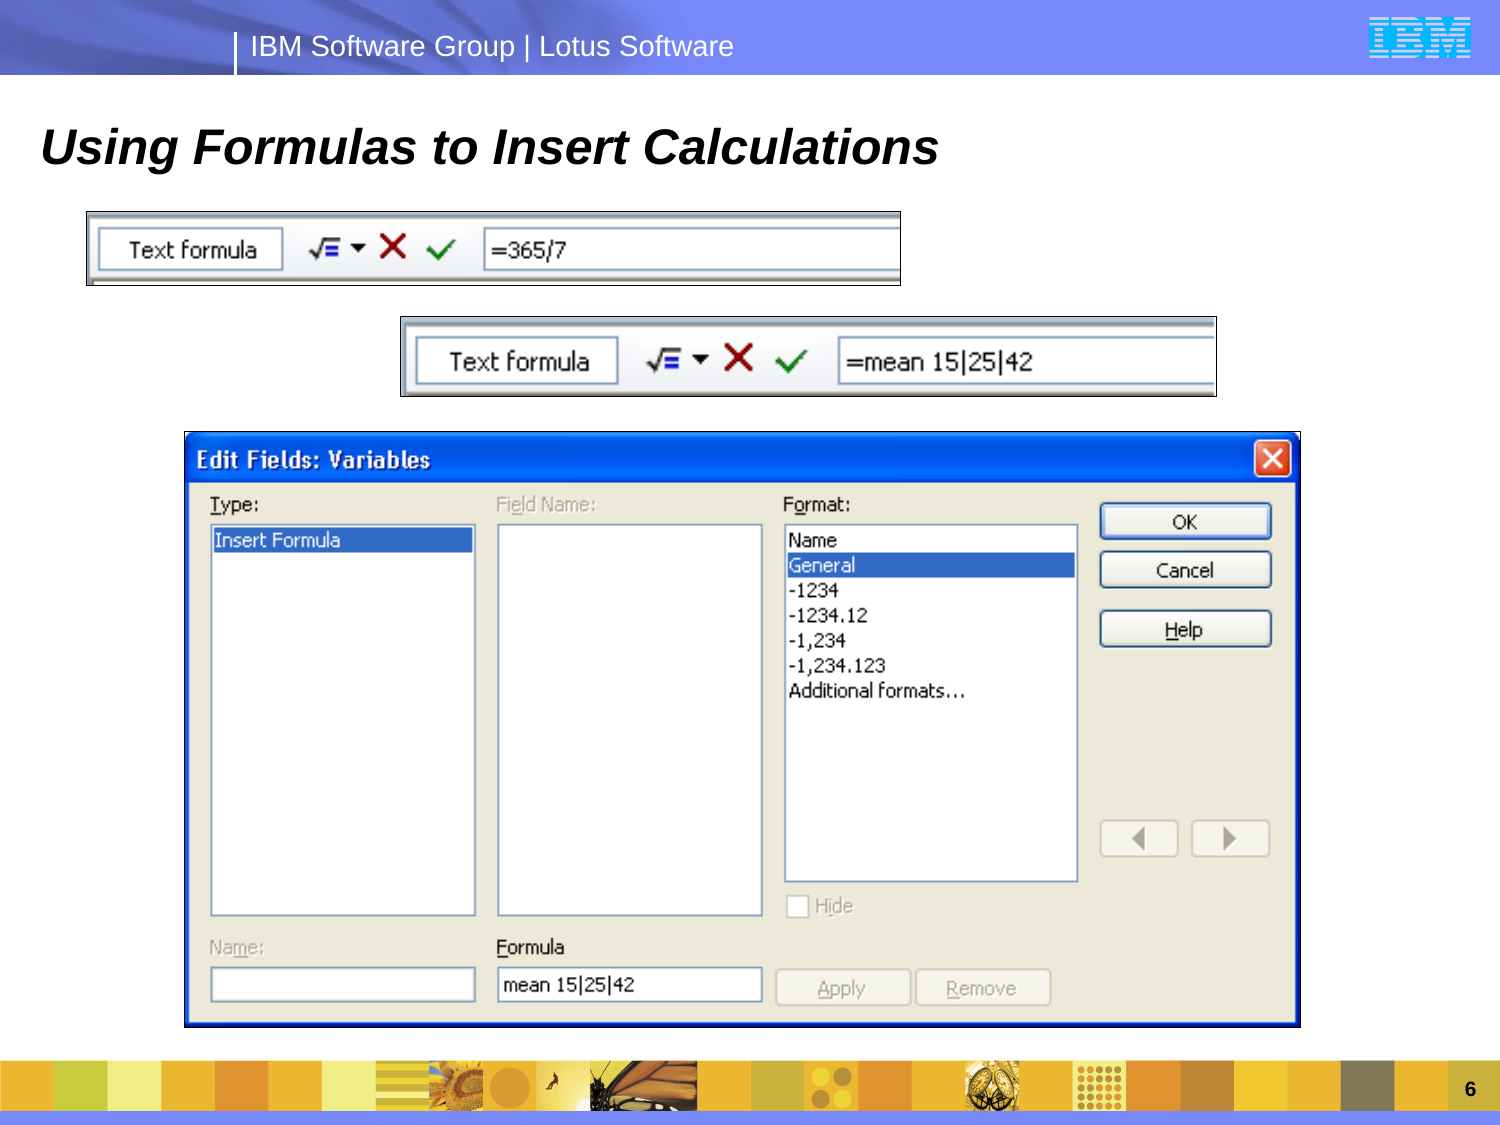

# Using Formulas to Insert Calculations
6